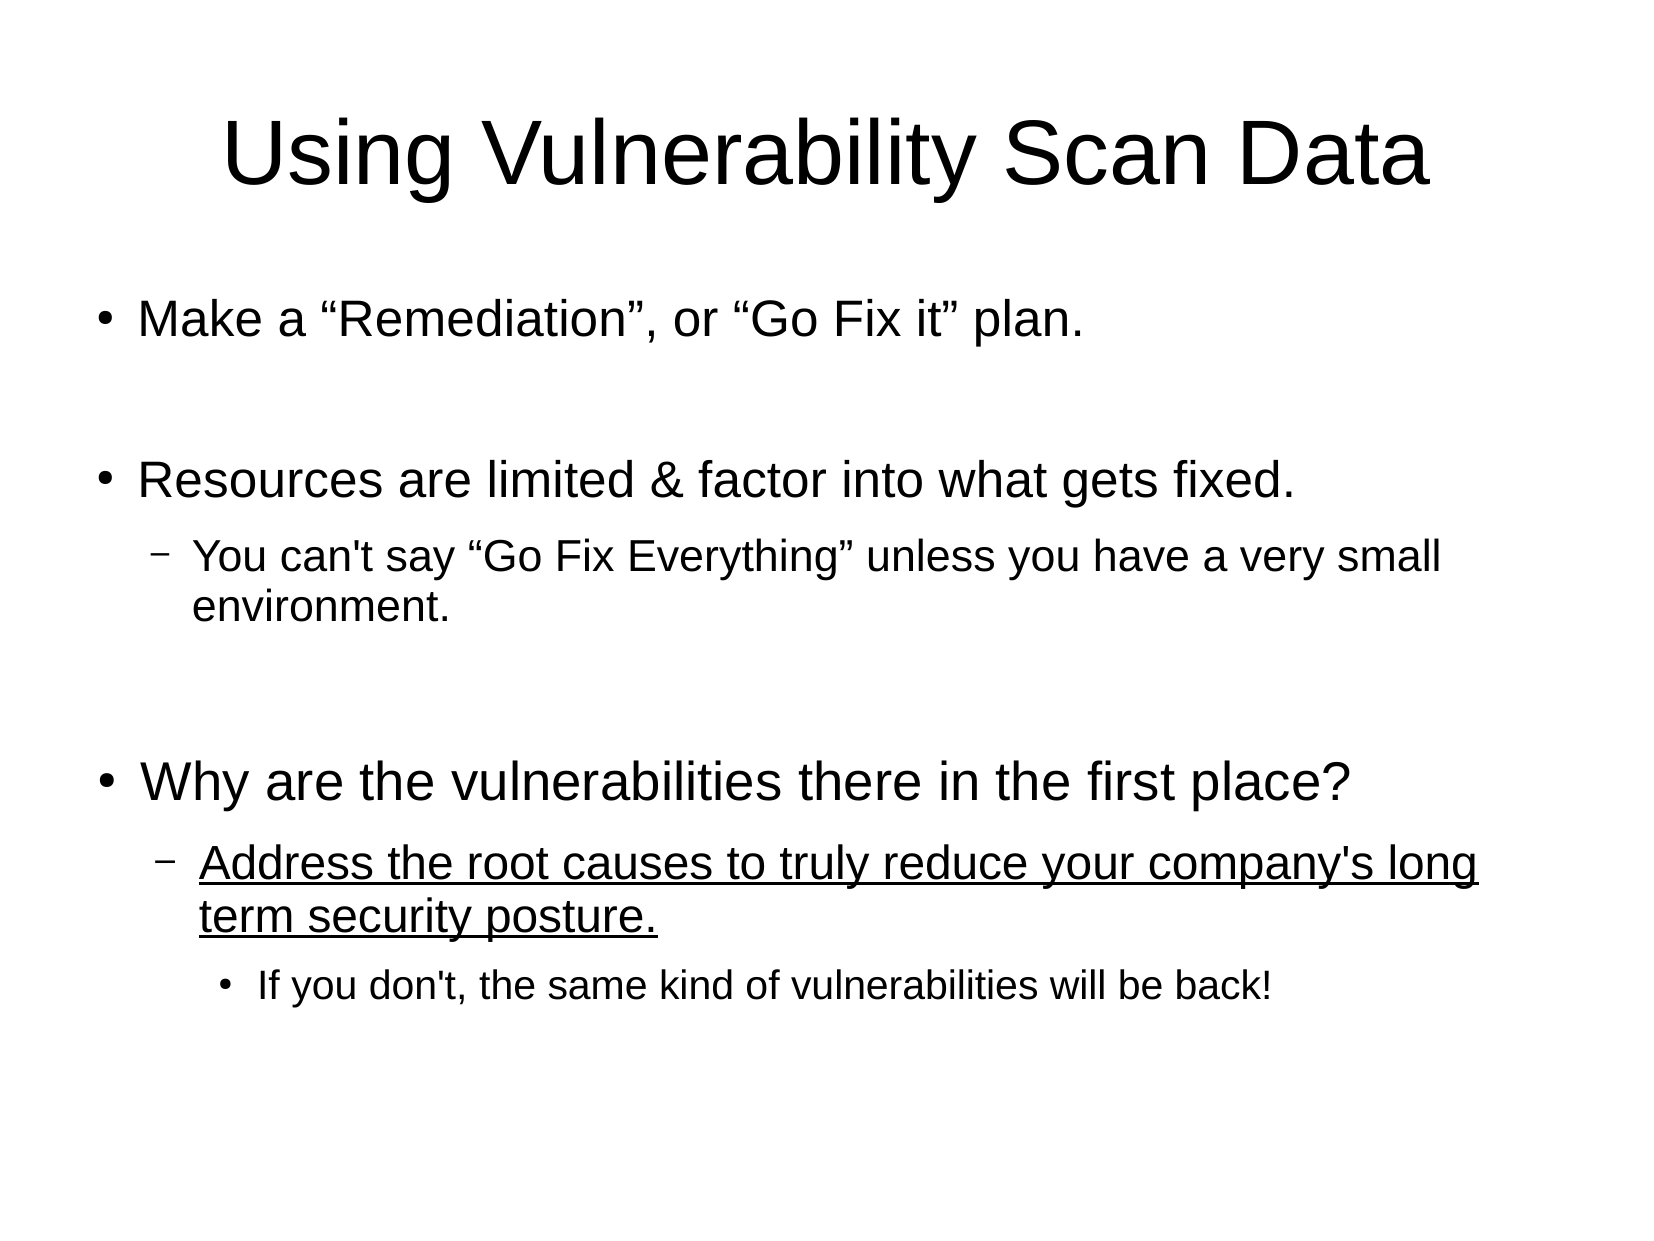

# Using Vulnerability Scan Data
Make a “Remediation”, or “Go Fix it” plan.
Resources are limited & factor into what gets fixed.
You can't say “Go Fix Everything” unless you have a very small environment.
Why are the vulnerabilities there in the first place?
Address the root causes to truly reduce your company's long term security posture.
If you don't, the same kind of vulnerabilities will be back!